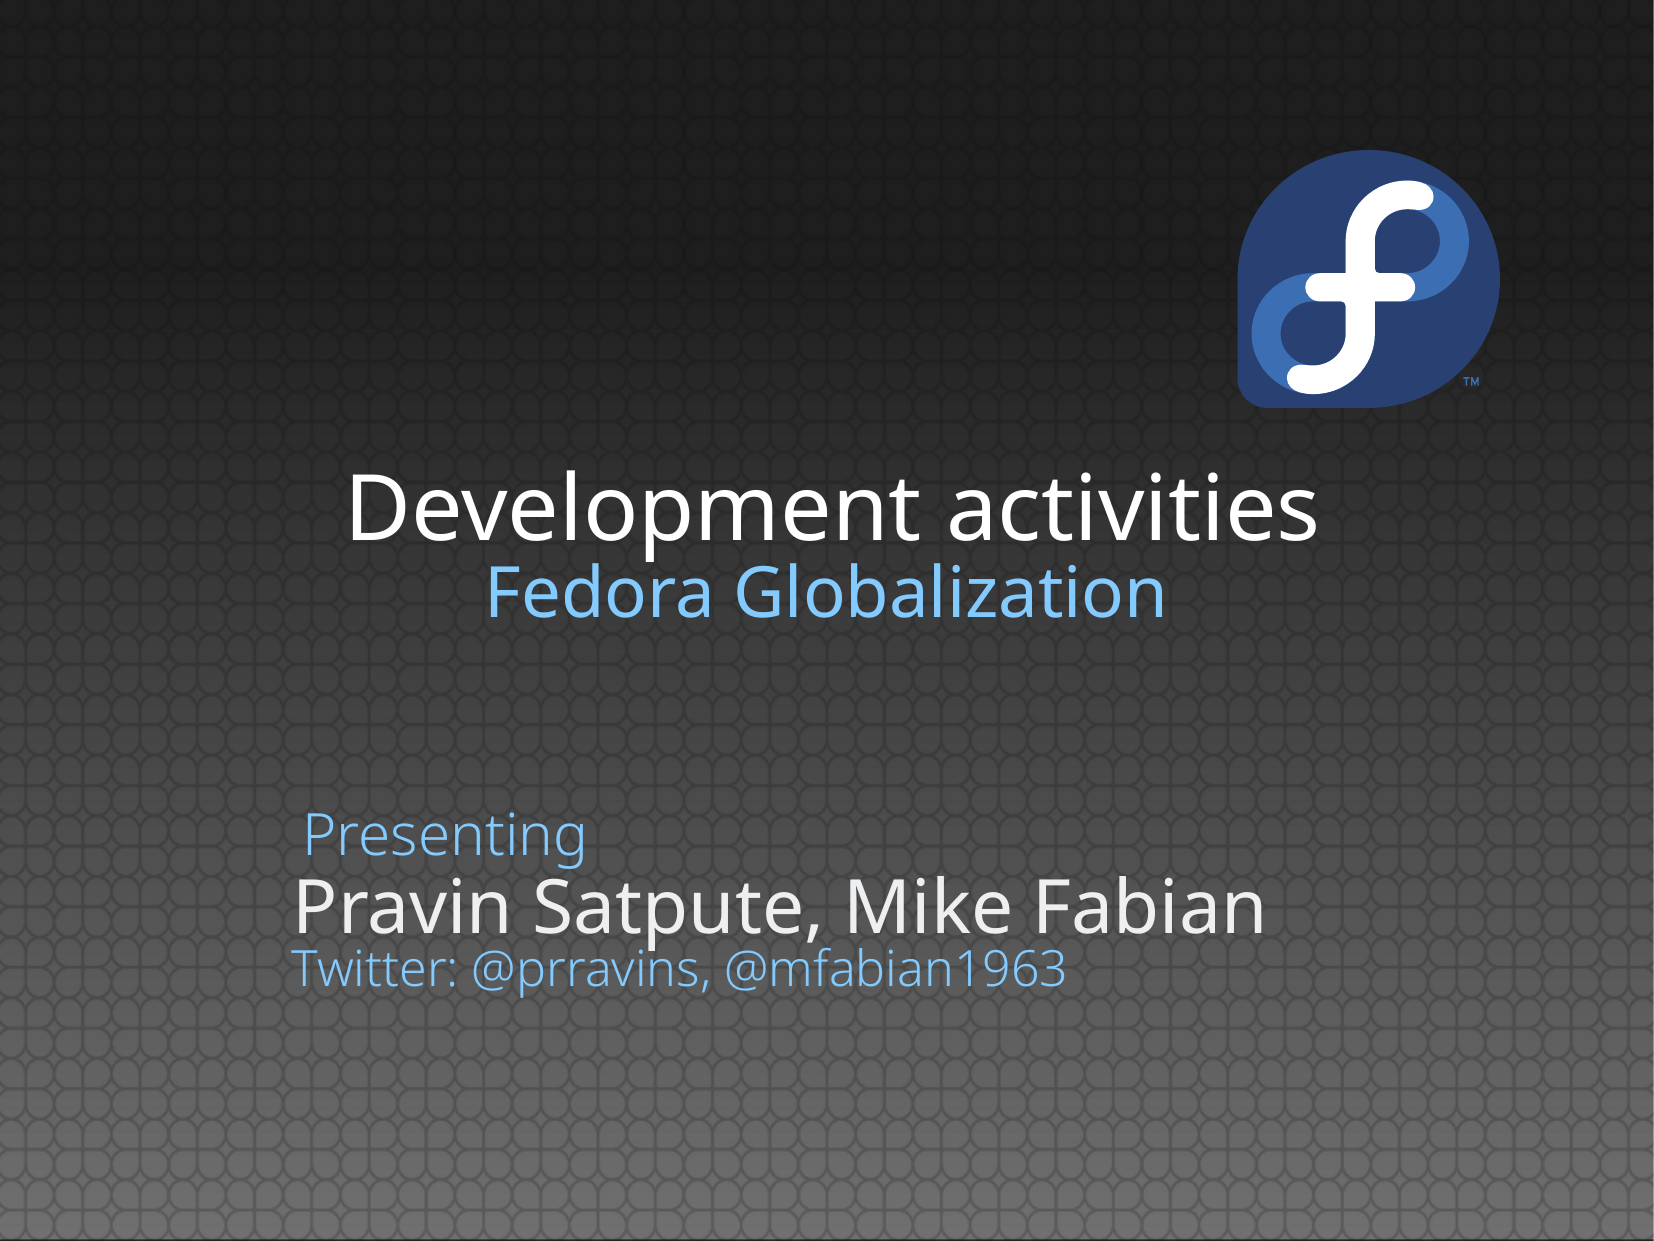

Development activities
# Fedora Globalization
Presenting
Pravin Satpute, Mike Fabian
Twitter: @prravins, @mfabian1963